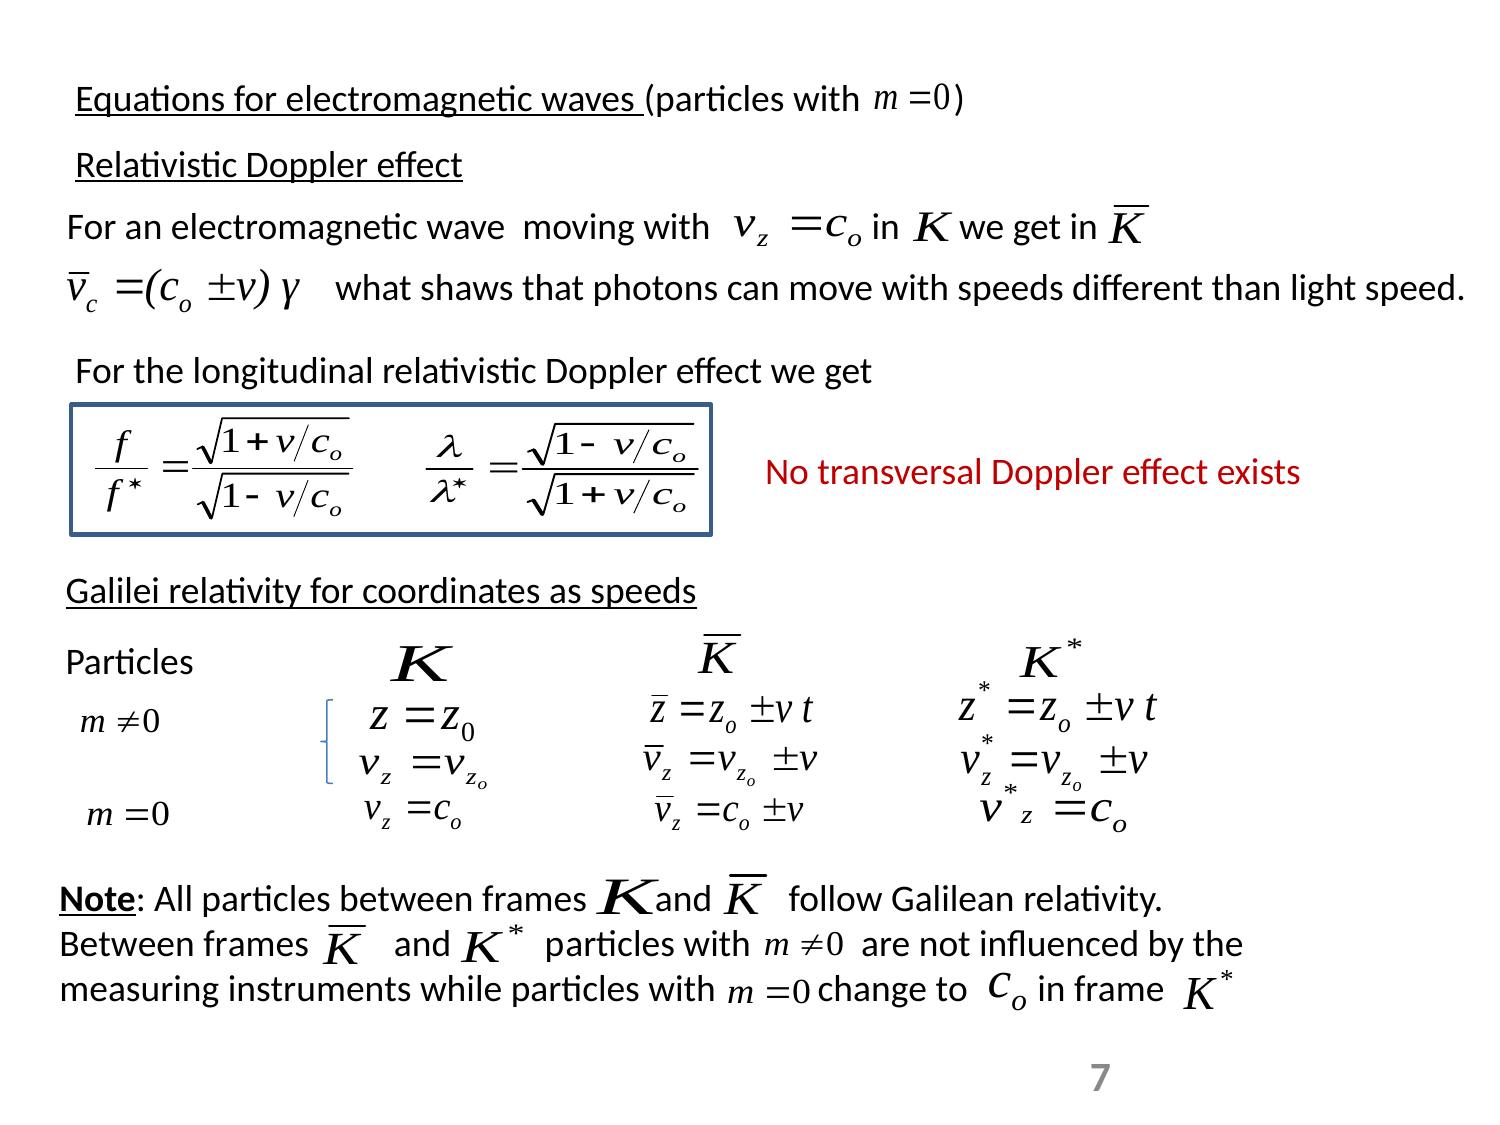

Equations for electromagnetic waves (particles with )
Relativistic Doppler effect
For an electromagnetic wave moving with in we get in
what shaws that photons can move with speeds different than light speed.
For the longitudinal relativistic Doppler effect we get
v
No transversal Doppler effect exists
Galilei relativity for coordinates as speeds
Particles
Note: All particles between frames and follow Galilean relativity.
Between frames and particles with are not influenced by the
measuring instruments while particles with change to in frame